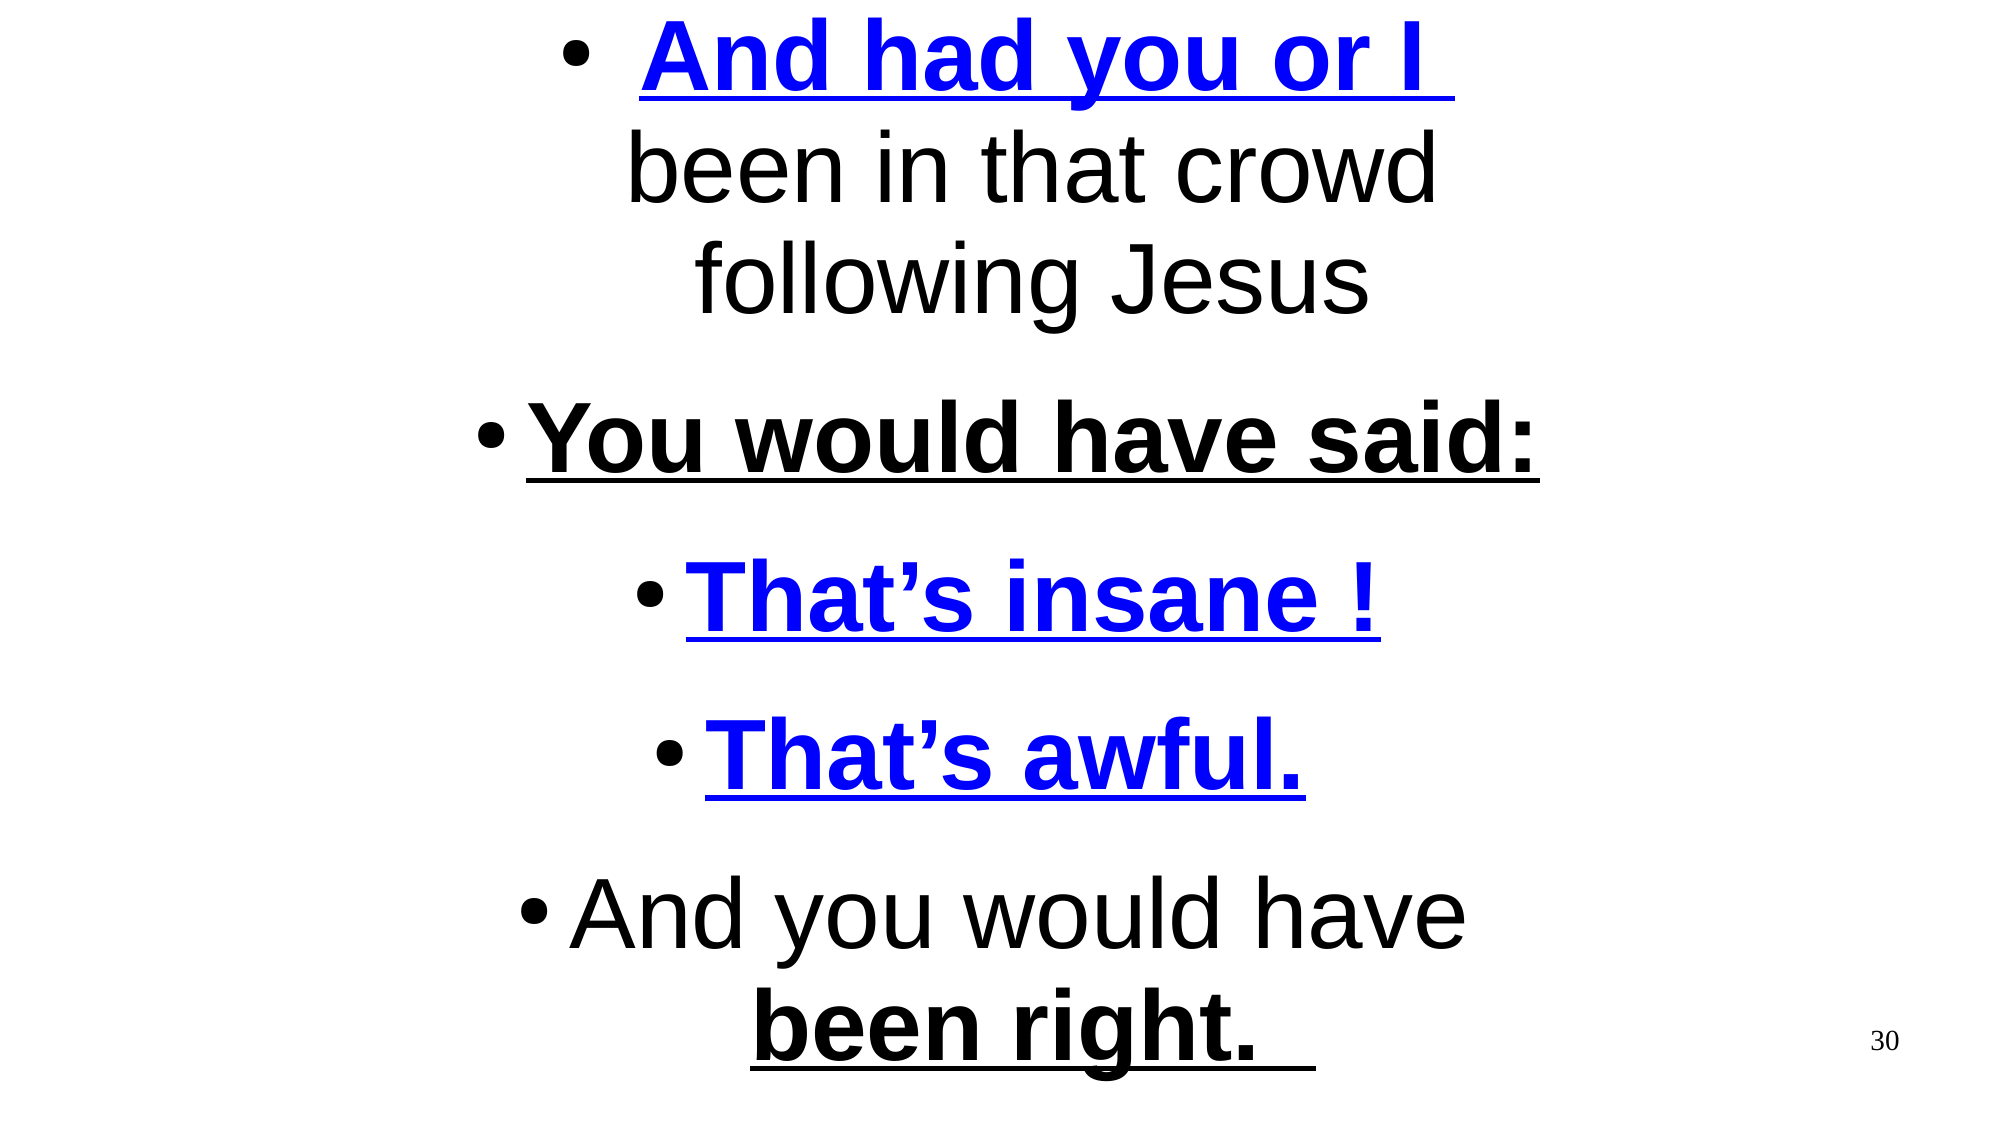

# And had you or I been in that crowd following Jesus
You would have said:
That’s insane !
That’s awful.
And you would have
been right.
30